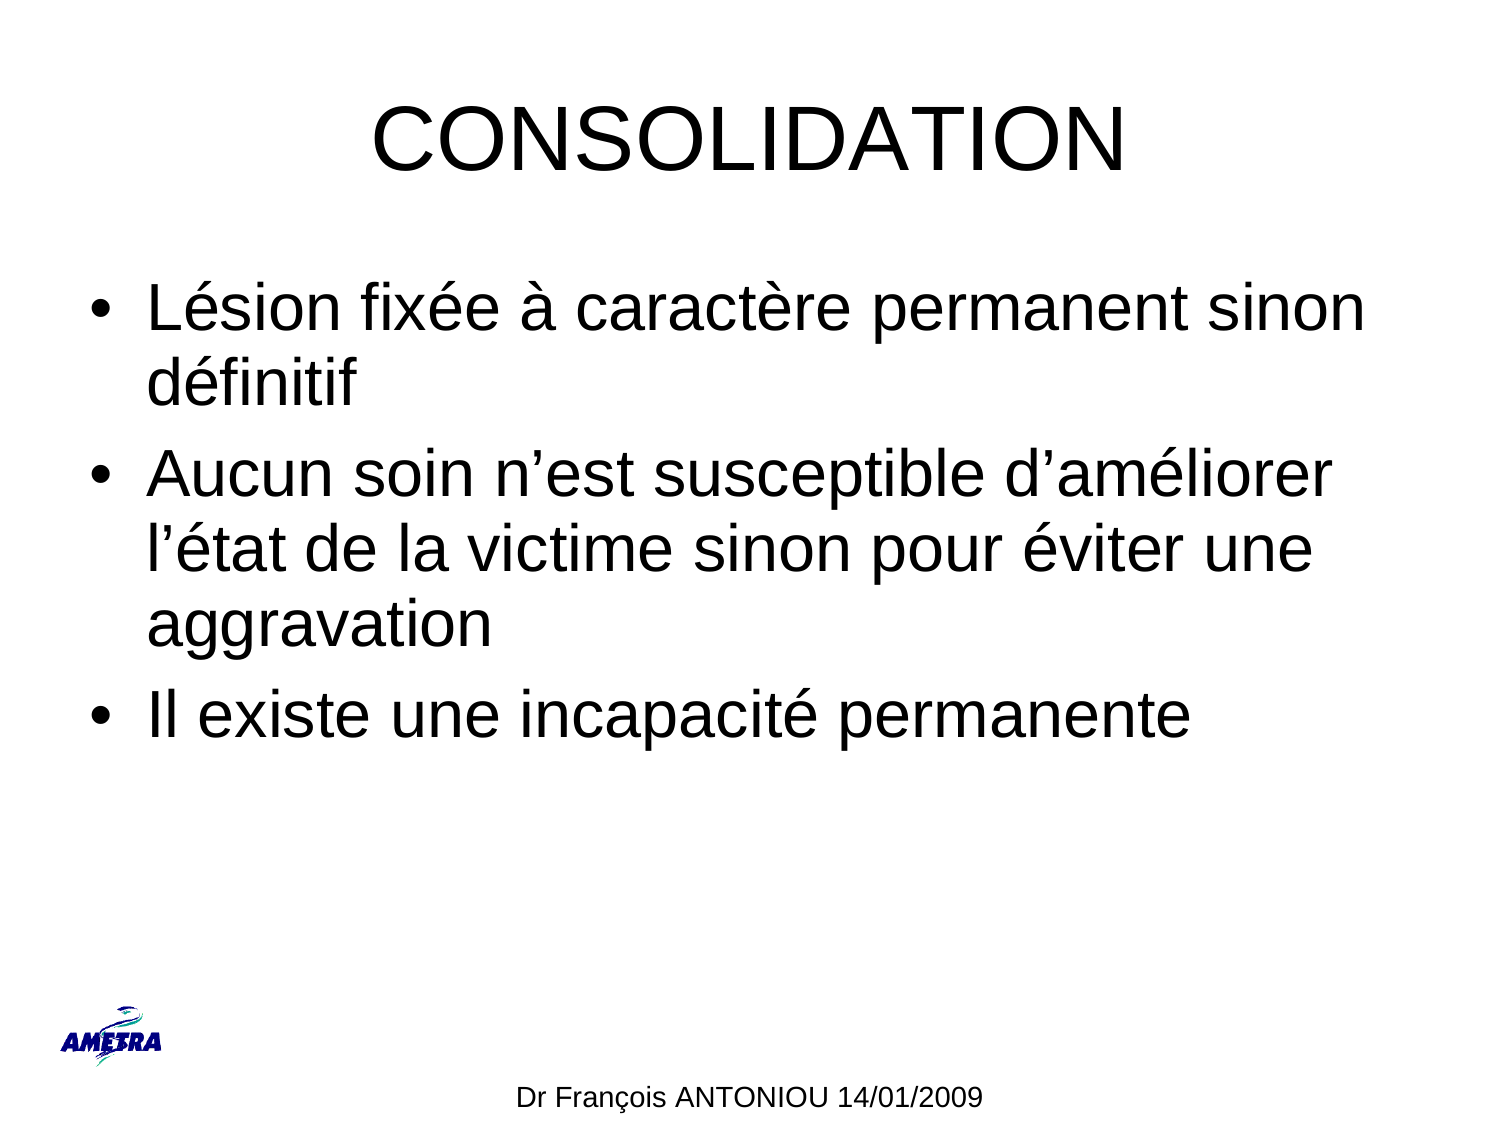

# CONSOLIDATION
Lésion fixée à caractère permanent sinon définitif
Aucun soin n’est susceptible d’améliorer l’état de la victime sinon pour éviter une aggravation
Il existe une incapacité permanente
Dr François ANTONIOU 14/01/2009